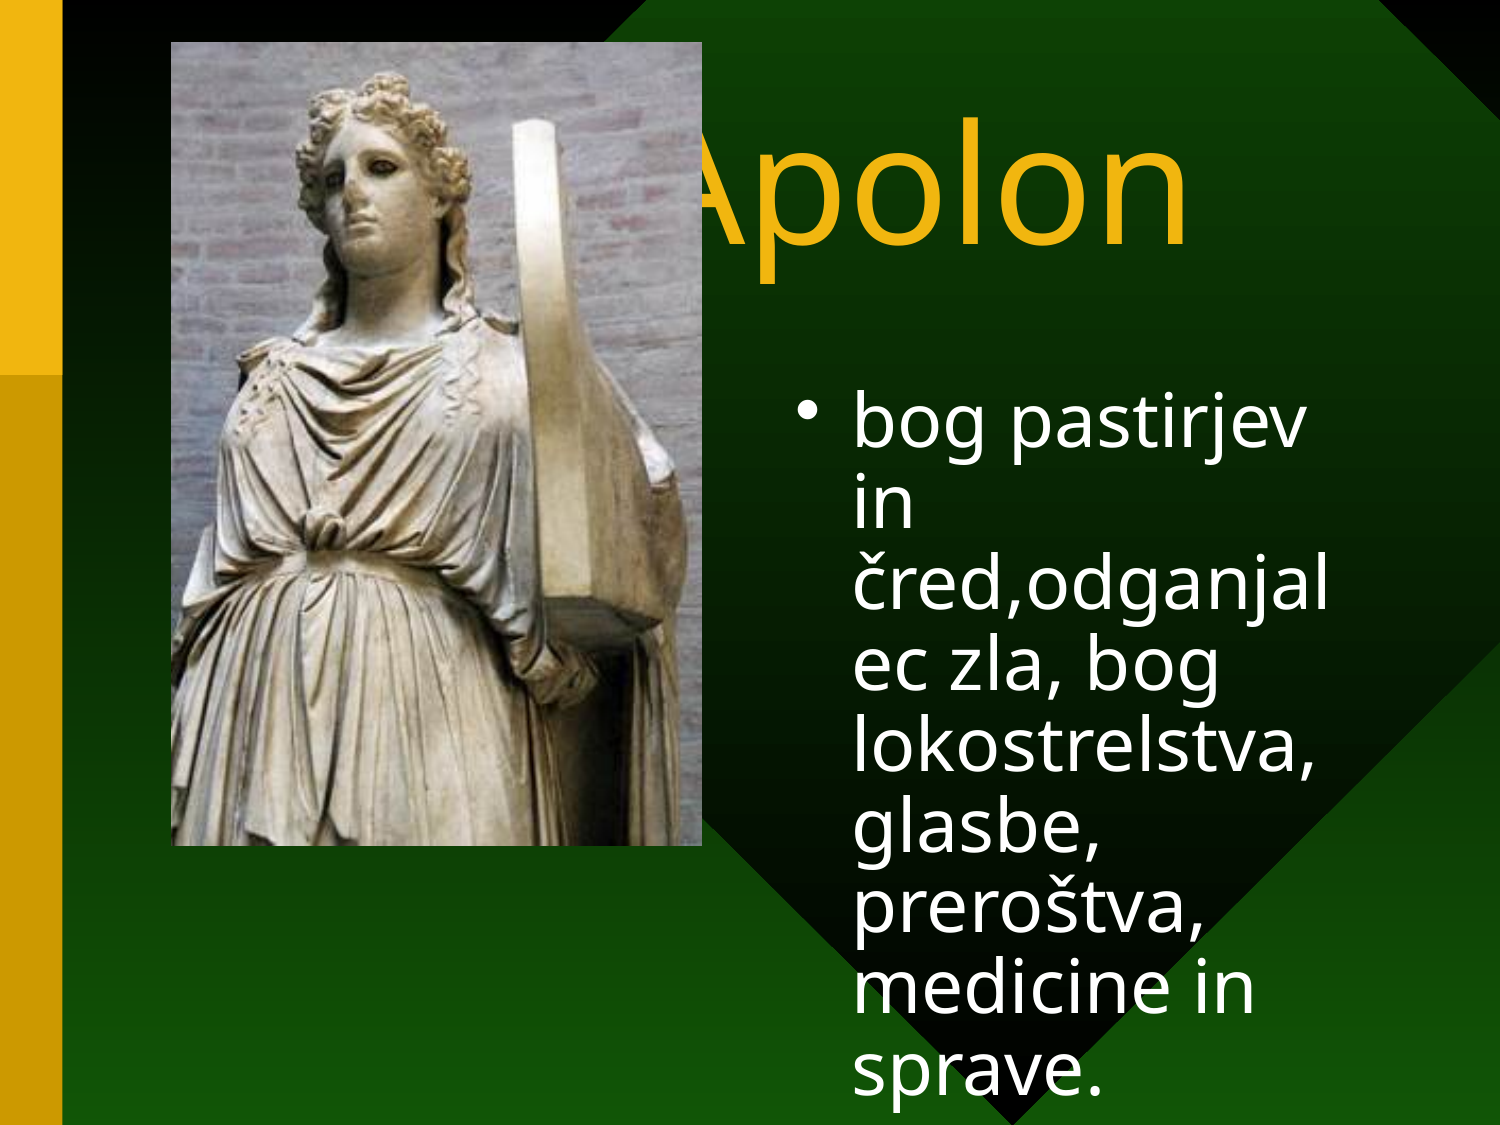

# Apolon
bog pastirjev in čred,odganjalec zla, bog lokostrelstva, glasbe, preroštva, medicine in sprave.